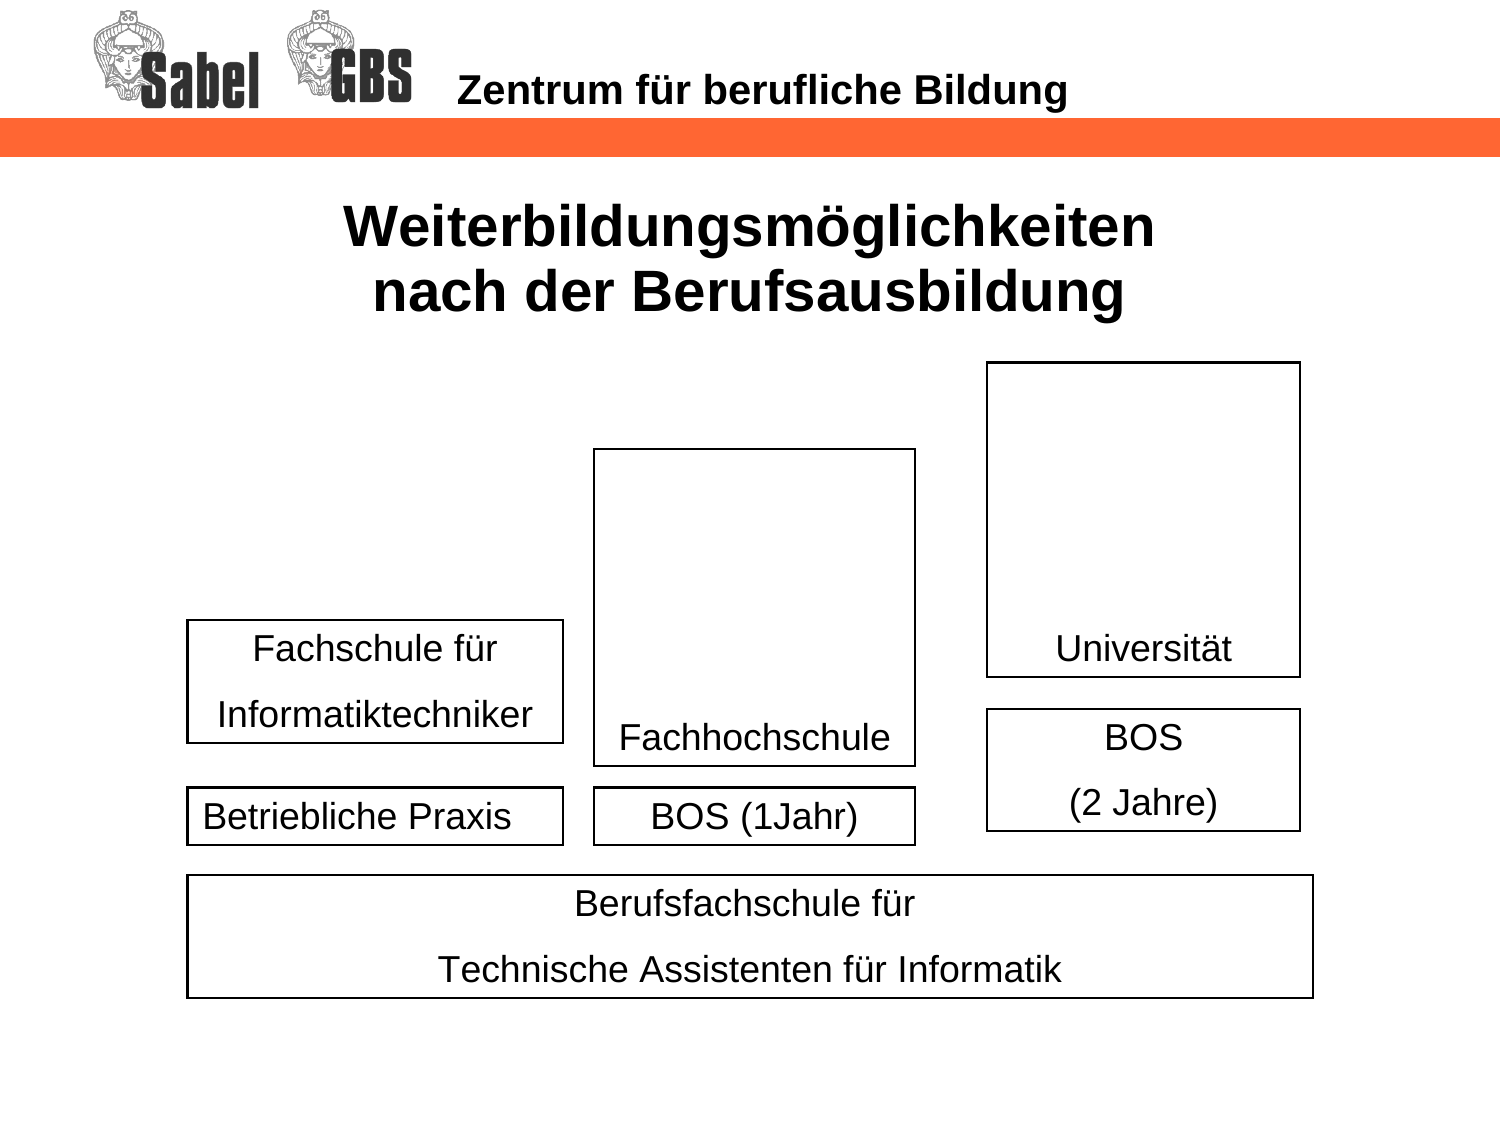

# Weiterbildungsmöglichkeiten nach der Berufsausbildung
Universität
Fachhochschule
Fachschule für
Informatiktechniker
BOS
(2 Jahre)
Betriebliche Praxis
BOS (1Jahr)
Berufsfachschule für
Technische Assistenten für Informatik